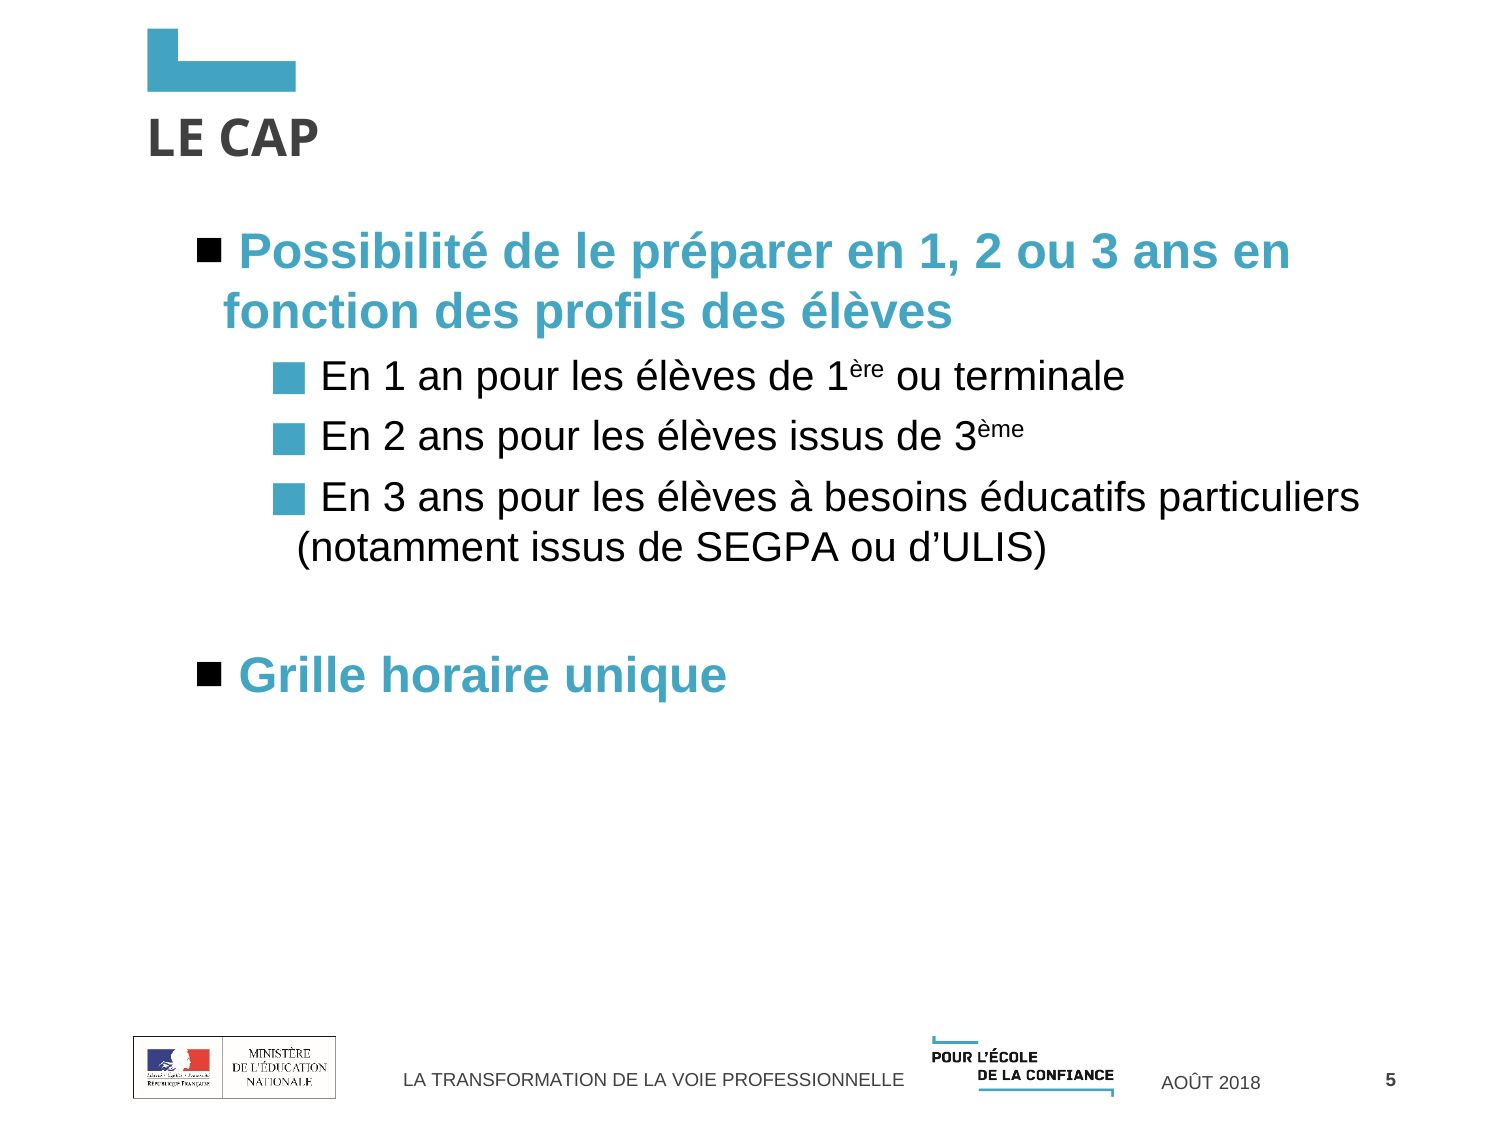

LE CAP
 Possibilité de le préparer en 1, 2 ou 3 ans en fonction des profils des élèves
 En 1 an pour les élèves de 1ère ou terminale
 En 2 ans pour les élèves issus de 3ème
 En 3 ans pour les élèves à besoins éducatifs particuliers (notamment issus de SEGPA ou d’ULIS)
 Grille horaire unique